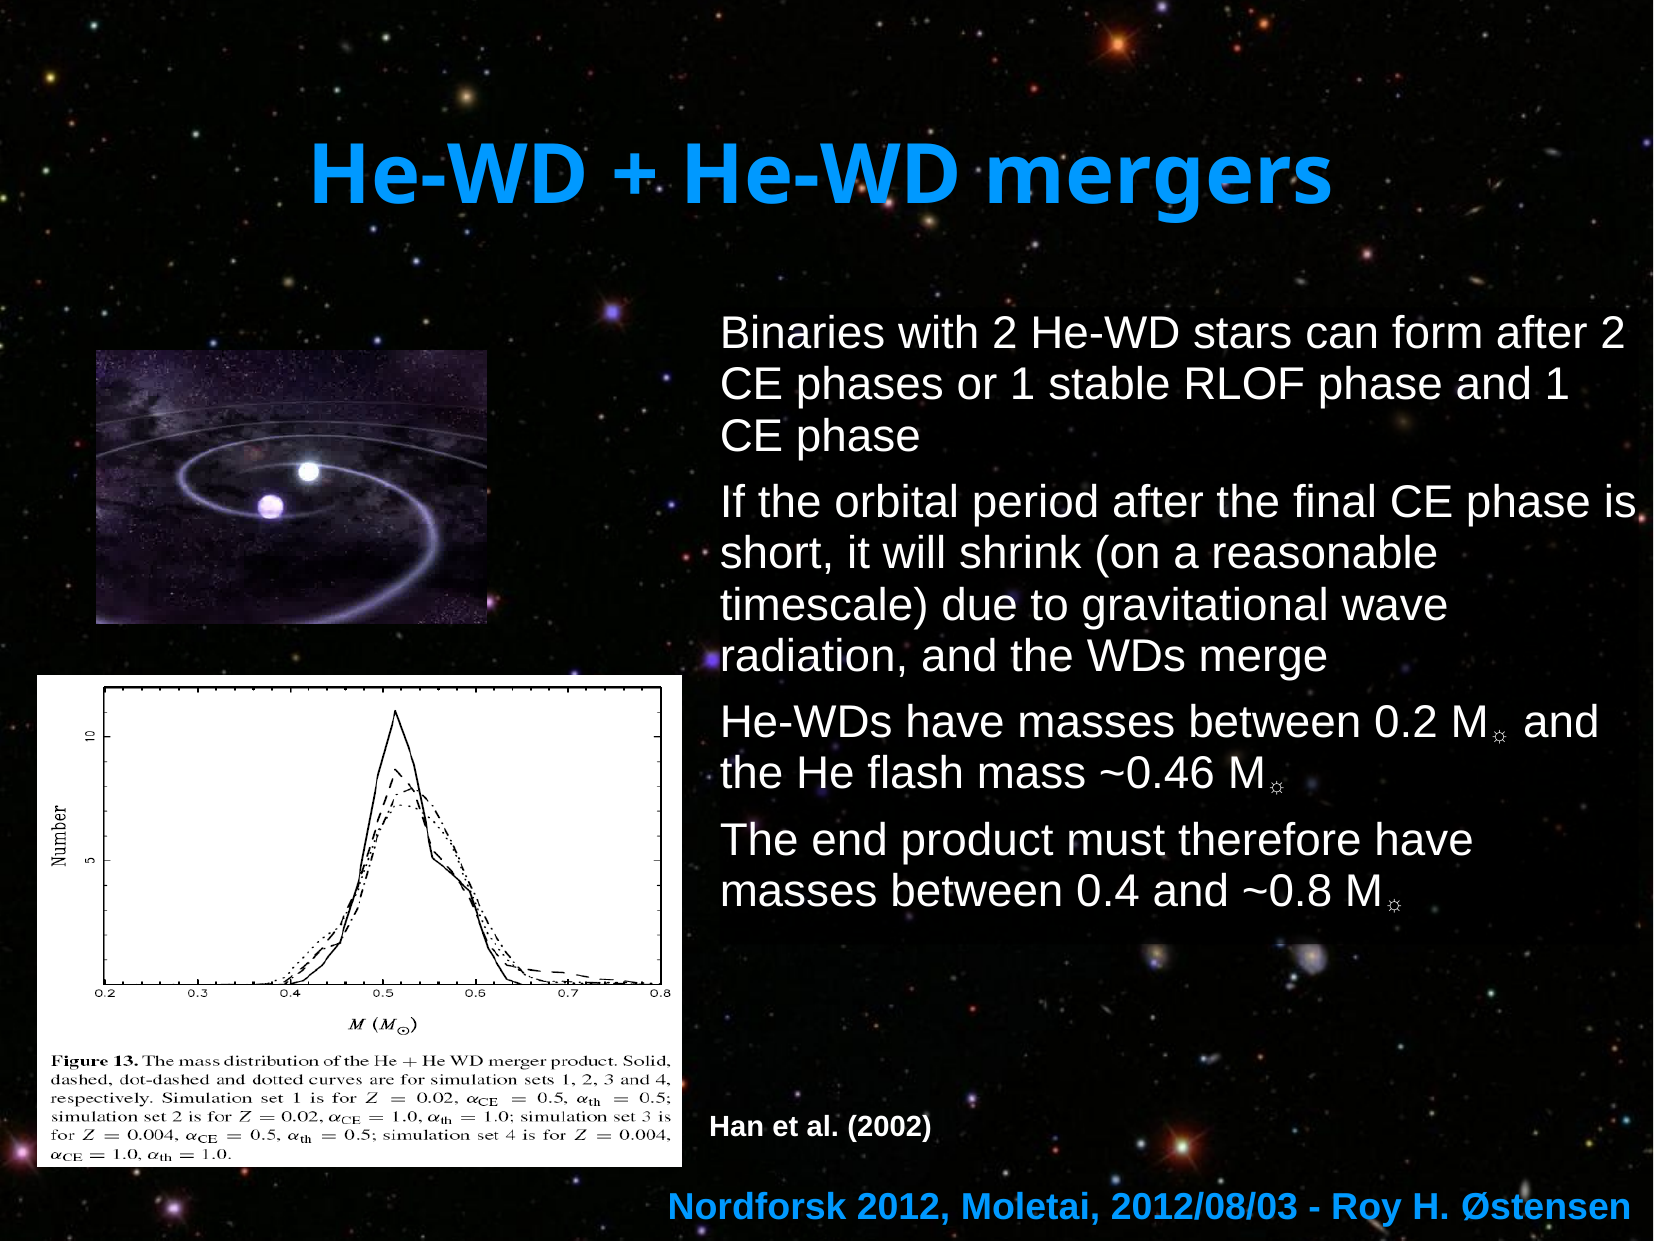

# He-WD + He-WD mergers
Binaries with 2 He-WD stars can form after 2 CE phases or 1 stable RLOF phase and 1 CE phase
If the orbital period after the final CE phase is short, it will shrink (on a reasonable timescale) due to gravitational wave radiation, and the WDs merge
He-WDs have masses between 0.2 M☼ and the He flash mass ~0.46 M☼
The end product must therefore have masses between 0.4 and ~0.8 M☼
Han et al. (2002)